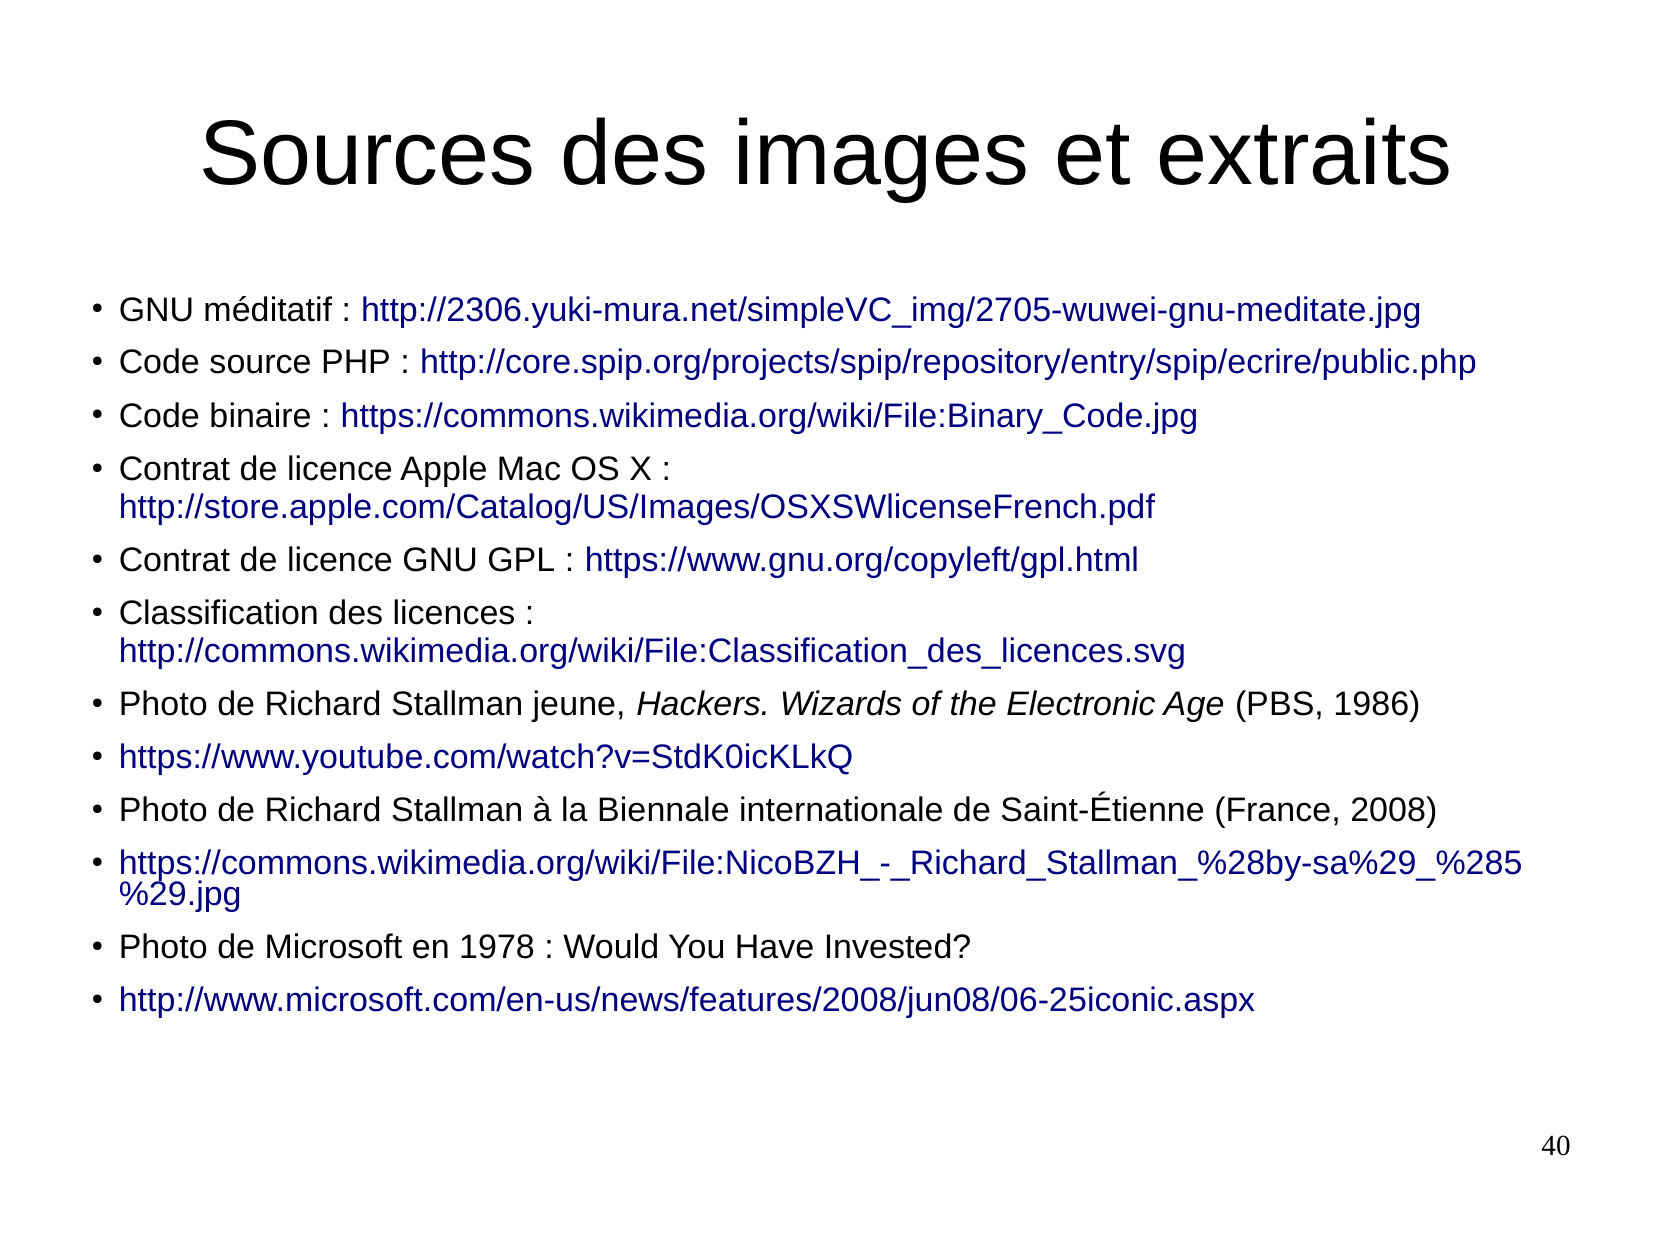

# Sources des images et extraits
GNU méditatif : http://2306.yuki-mura.net/simpleVC_img/2705-wuwei-gnu-meditate.jpg
Code source PHP : http://core.spip.org/projects/spip/repository/entry/spip/ecrire/public.php
Code binaire : https://commons.wikimedia.org/wiki/File:Binary_Code.jpg
Contrat de licence Apple Mac OS X : http://store.apple.com/Catalog/US/Images/OSXSWlicenseFrench.pdf
Contrat de licence GNU GPL : https://www.gnu.org/copyleft/gpl.html
Classification des licences : http://commons.wikimedia.org/wiki/File:Classification_des_licences.svg
Photo de Richard Stallman jeune, Hackers. Wizards of the Electronic Age (PBS, 1986)
https://www.youtube.com/watch?v=StdK0icKLkQ
Photo de Richard Stallman à la Biennale internationale de Saint-Étienne (France, 2008)
https://commons.wikimedia.org/wiki/File:NicoBZH_-_Richard_Stallman_%28by-sa%29_%285%29.jpg
Photo de Microsoft en 1978 : Would You Have Invested?
http://www.microsoft.com/en-us/news/features/2008/jun08/06-25iconic.aspx
40